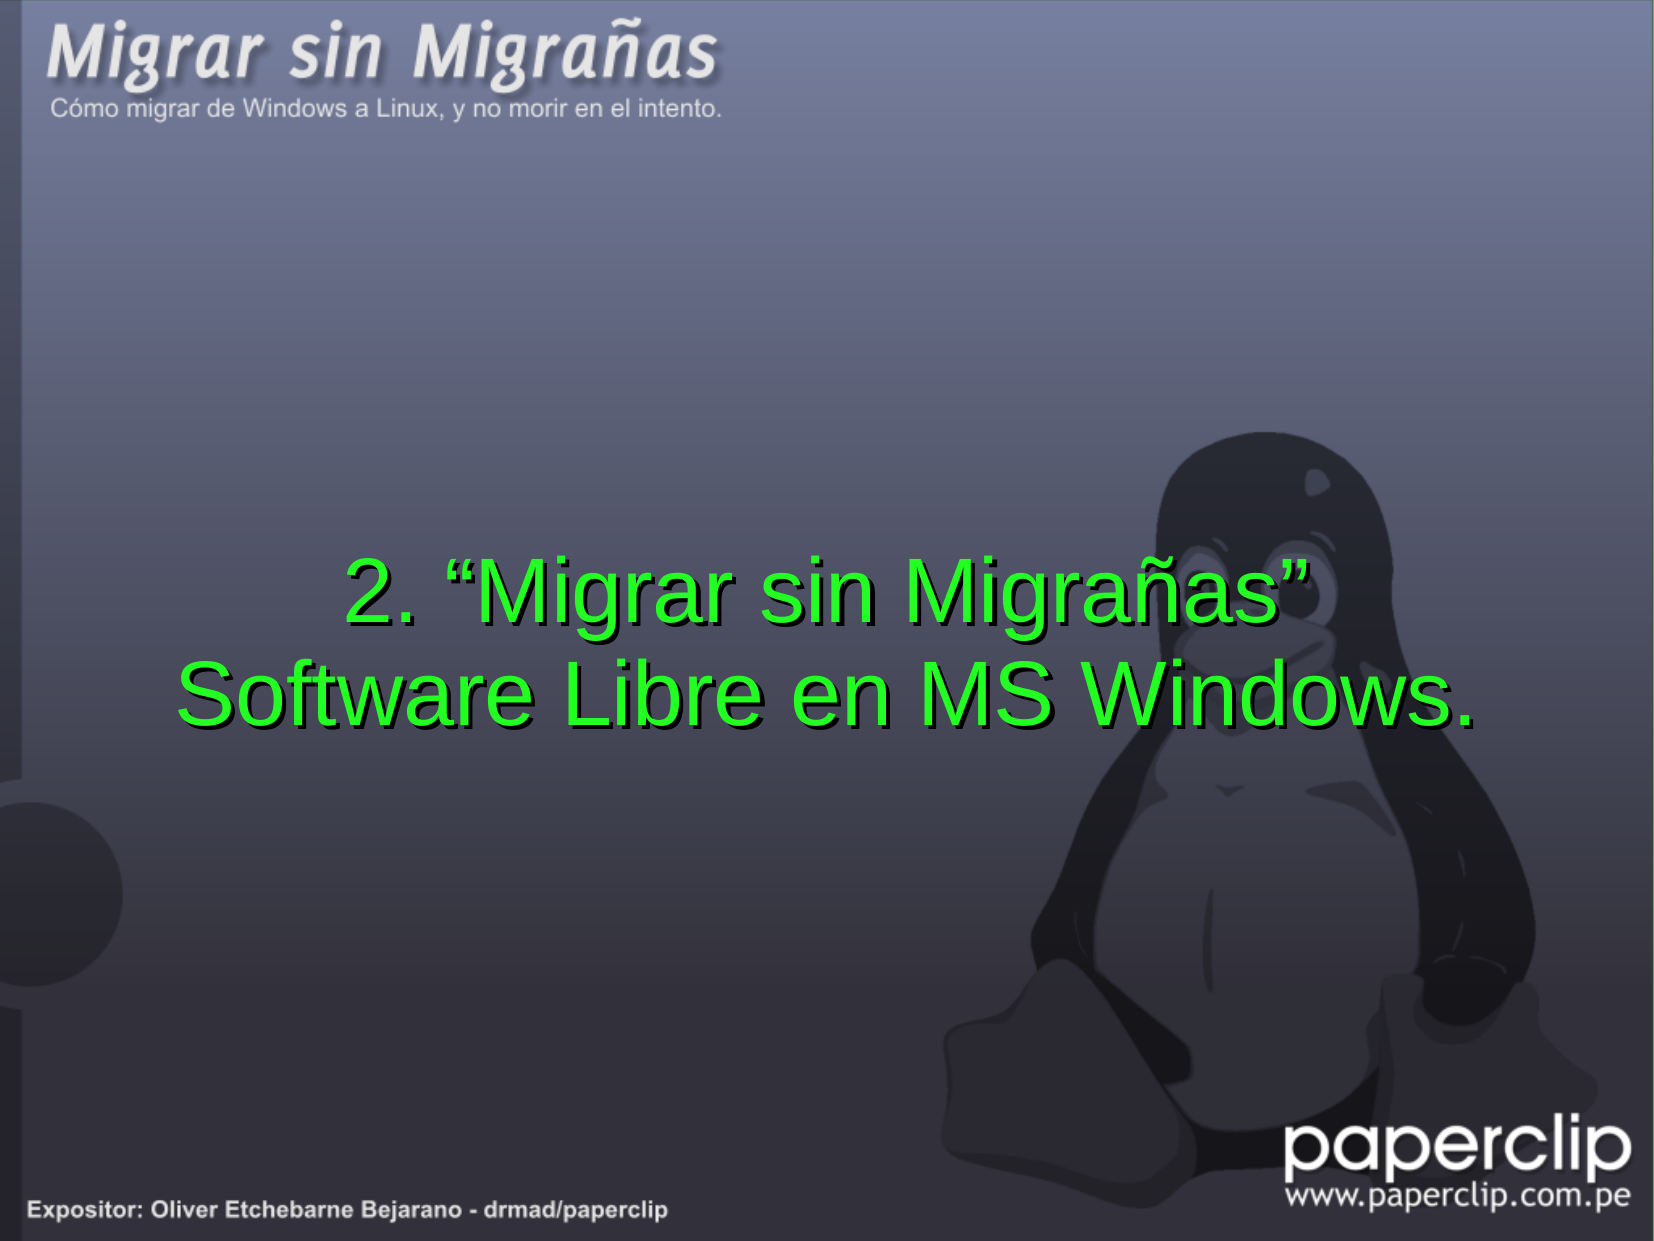

# 2. “Migrar sin Migrañas” Software Libre en MS Windows.